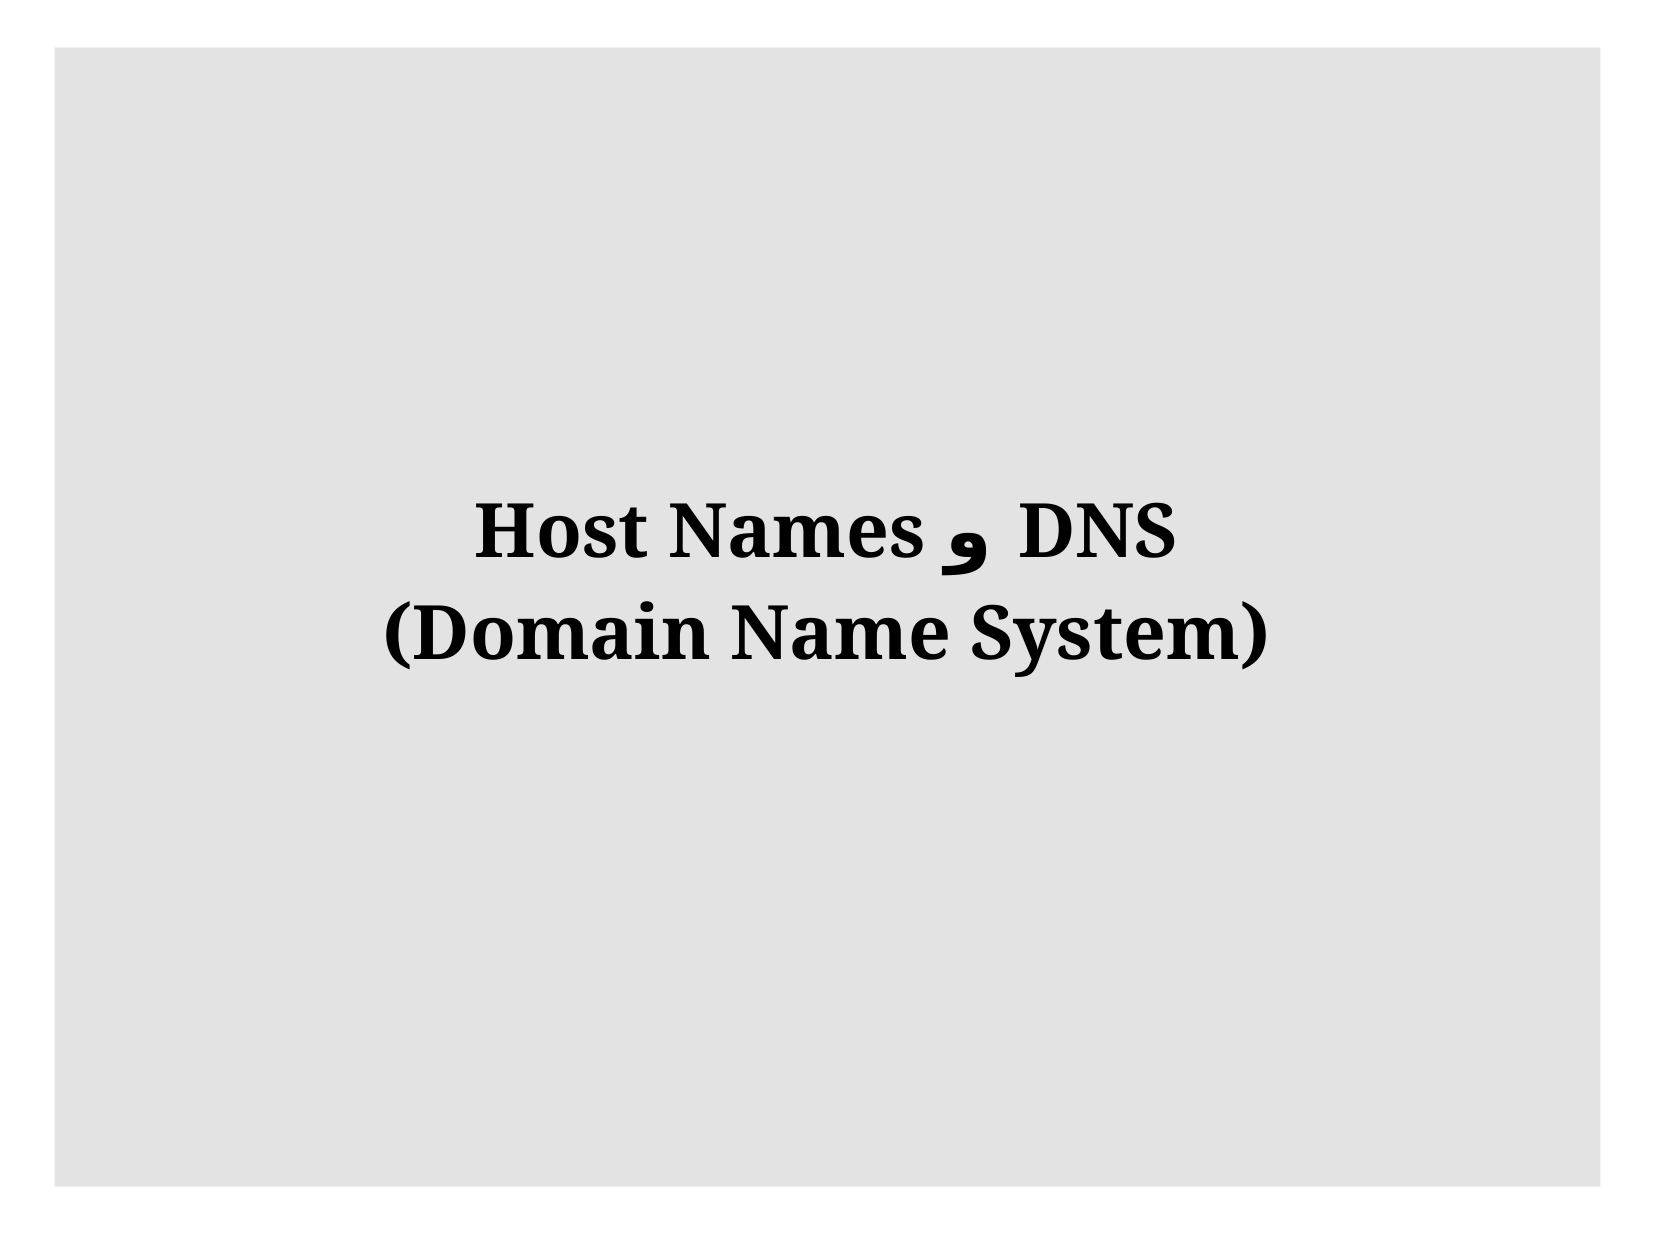

# Host Names و DNS
(Domain Name System)